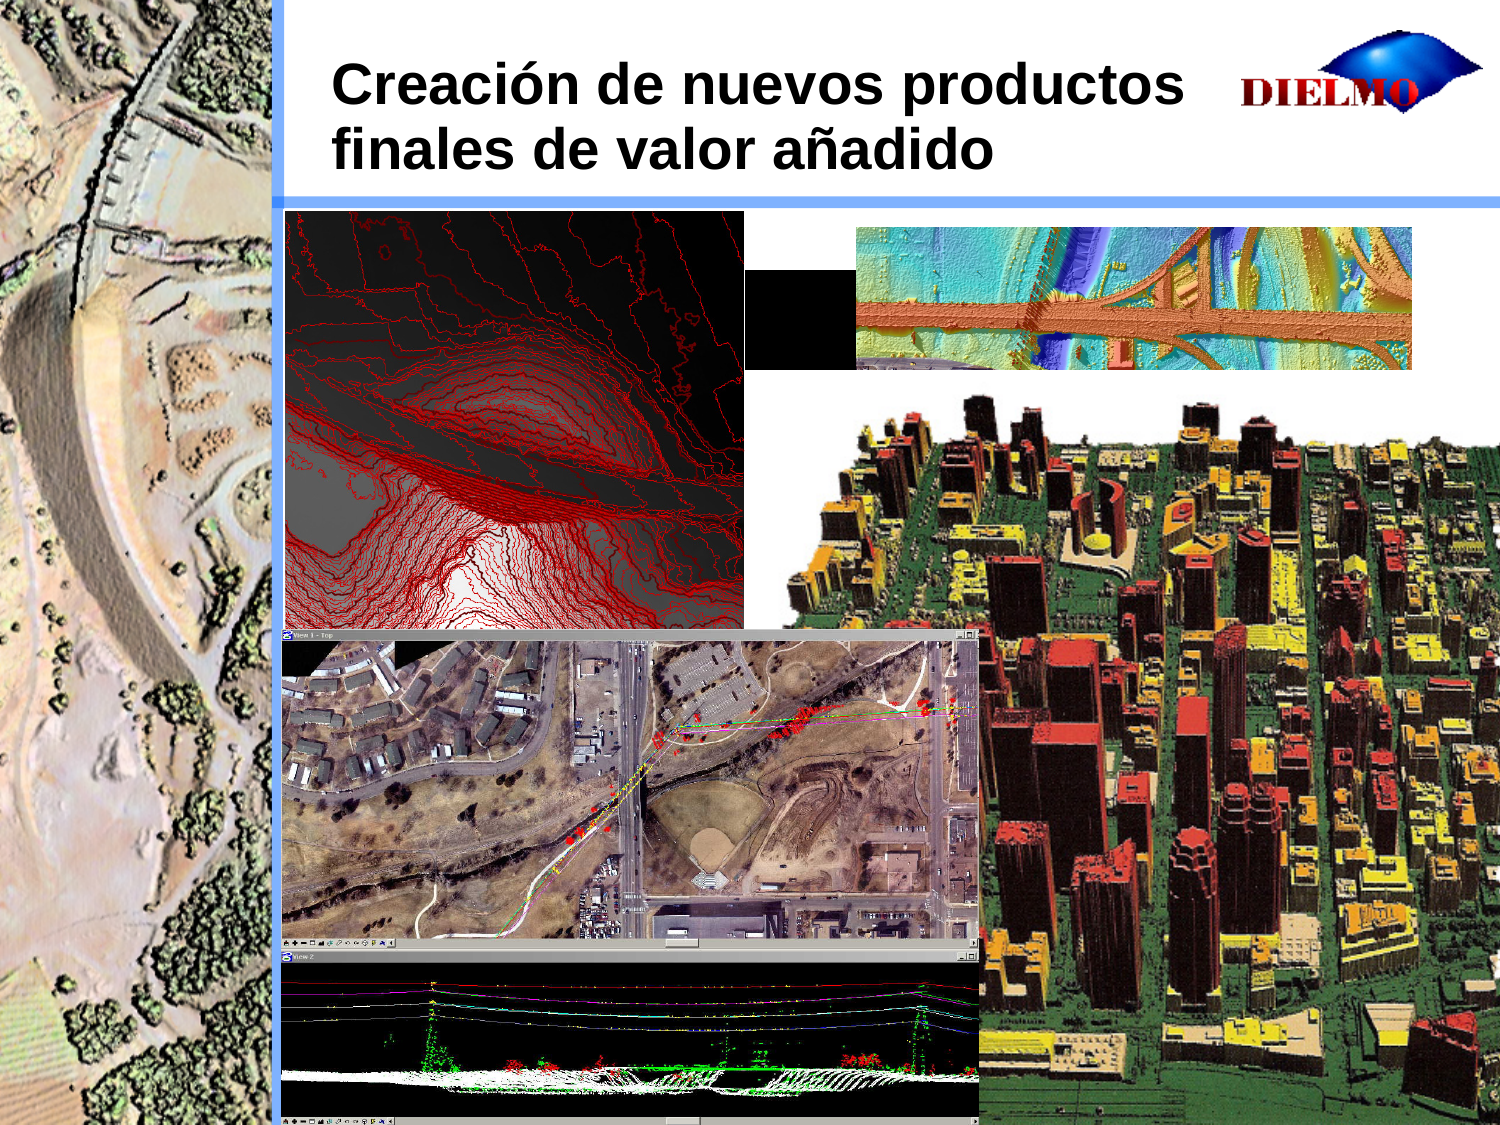

# Creación de nuevos productos finales de valor añadido